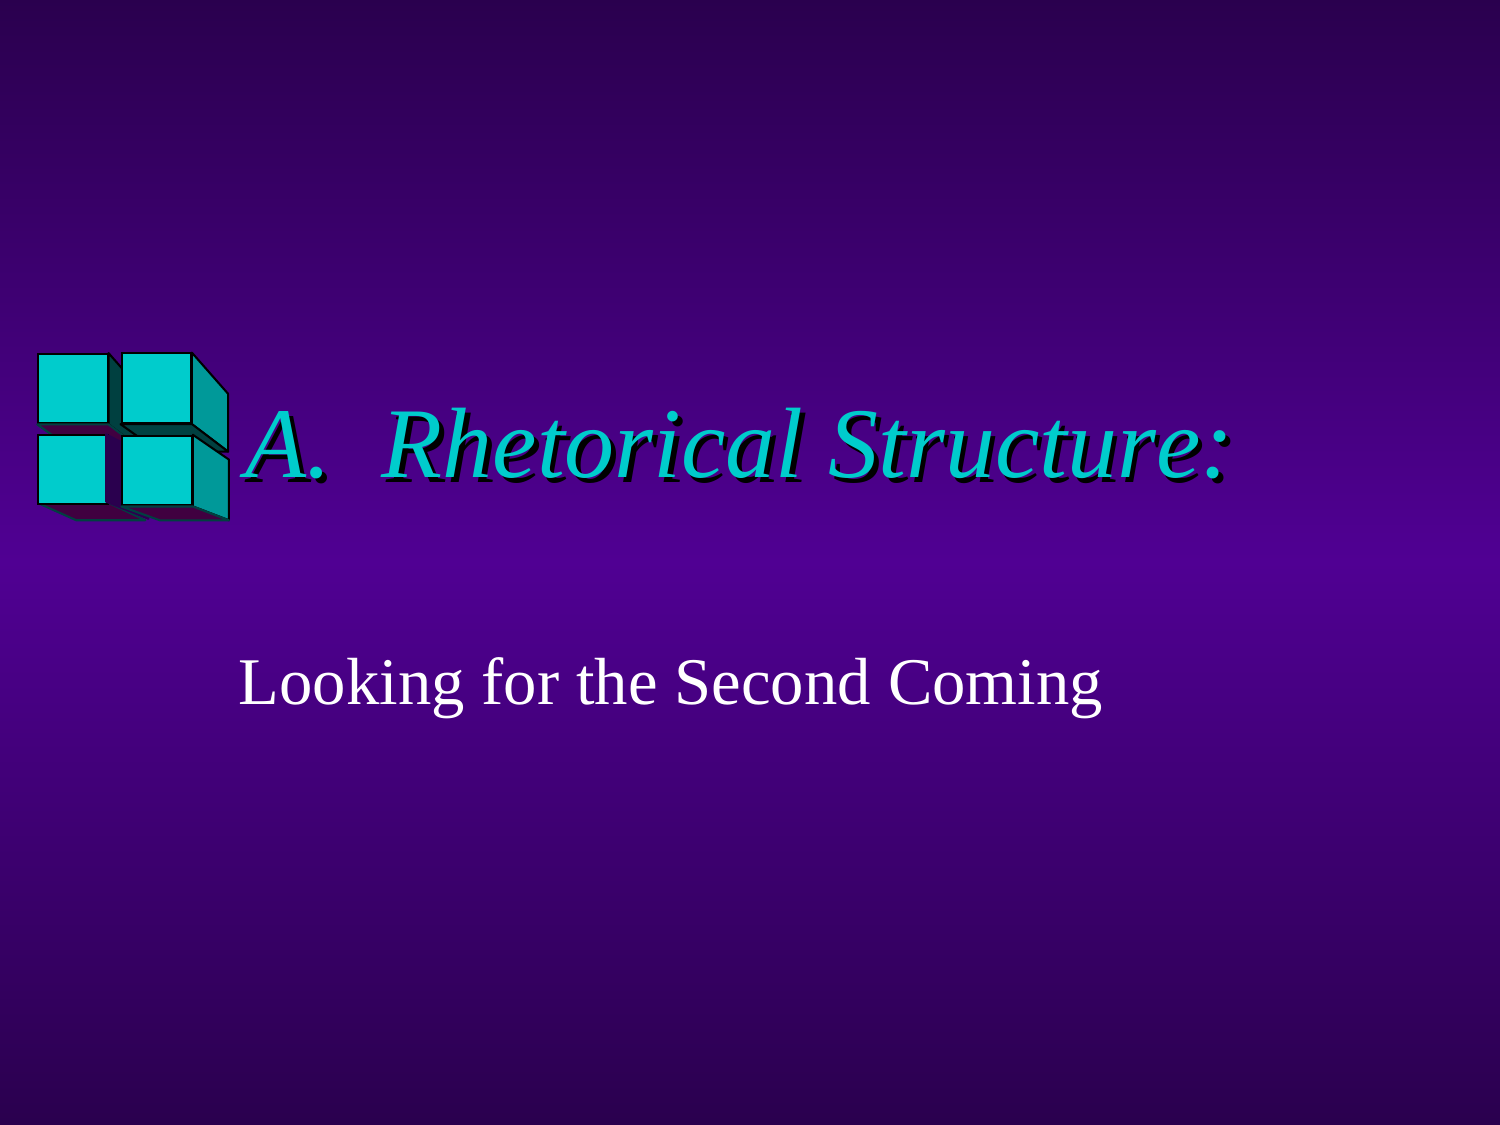

# A. Rhetorical Structure:
Looking for the Second Coming